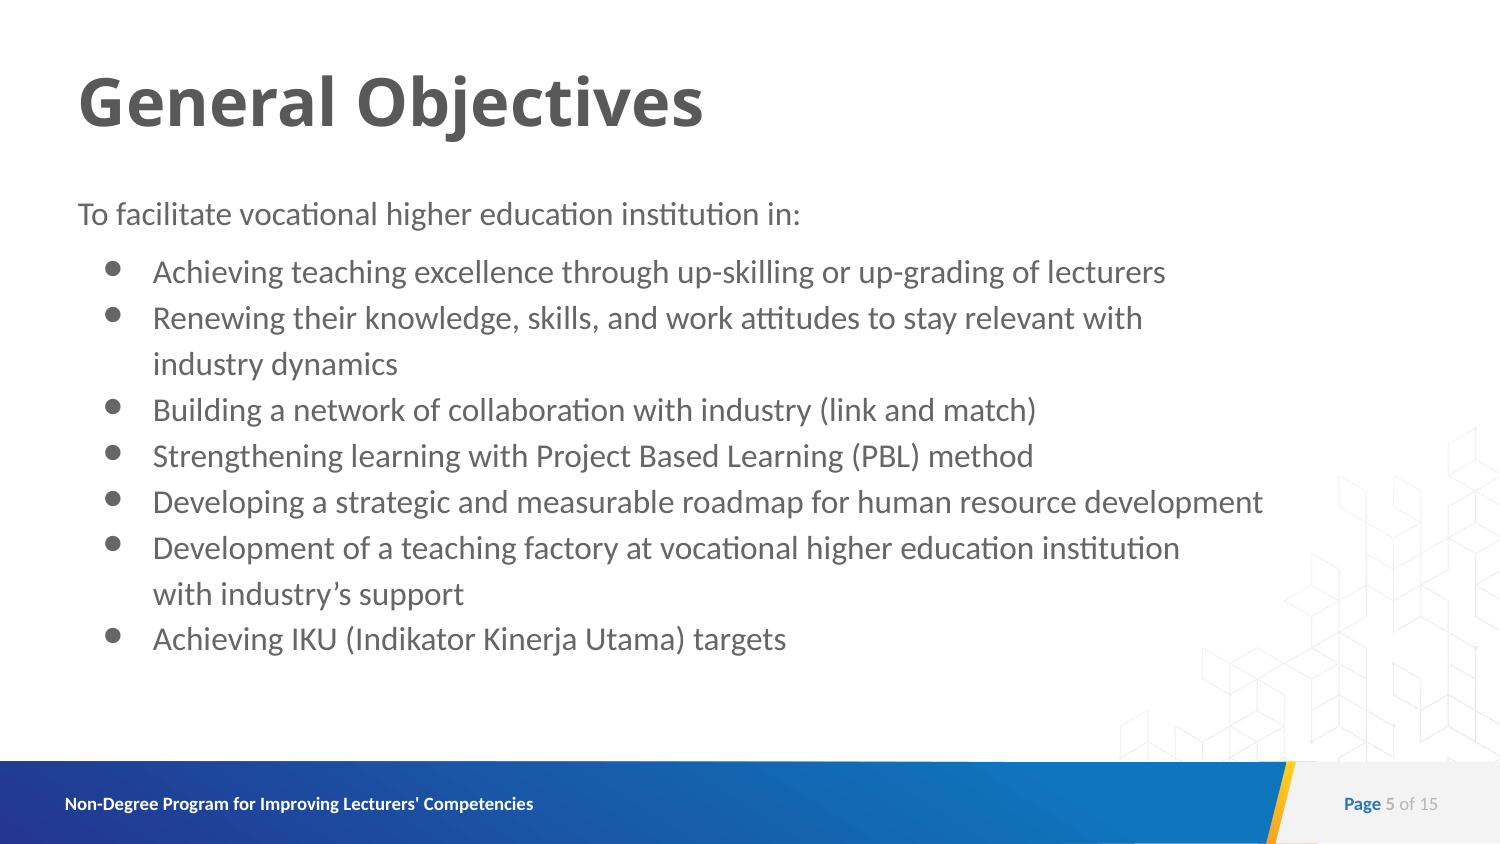

General Objectives
To facilitate vocational higher education institution in:
Achieving teaching excellence through up-skilling or up-grading of lecturers
Renewing their knowledge, skills, and work attitudes to stay relevant with
industry dynamics
Building a network of collaboration with industry (link and match)
Strengthening learning with Project Based Learning (PBL) method
Developing a strategic and measurable roadmap for human resource development
Development of a teaching factory at vocational higher education institution
with industry’s support
Achieving IKU (Indikator Kinerja Utama) targets